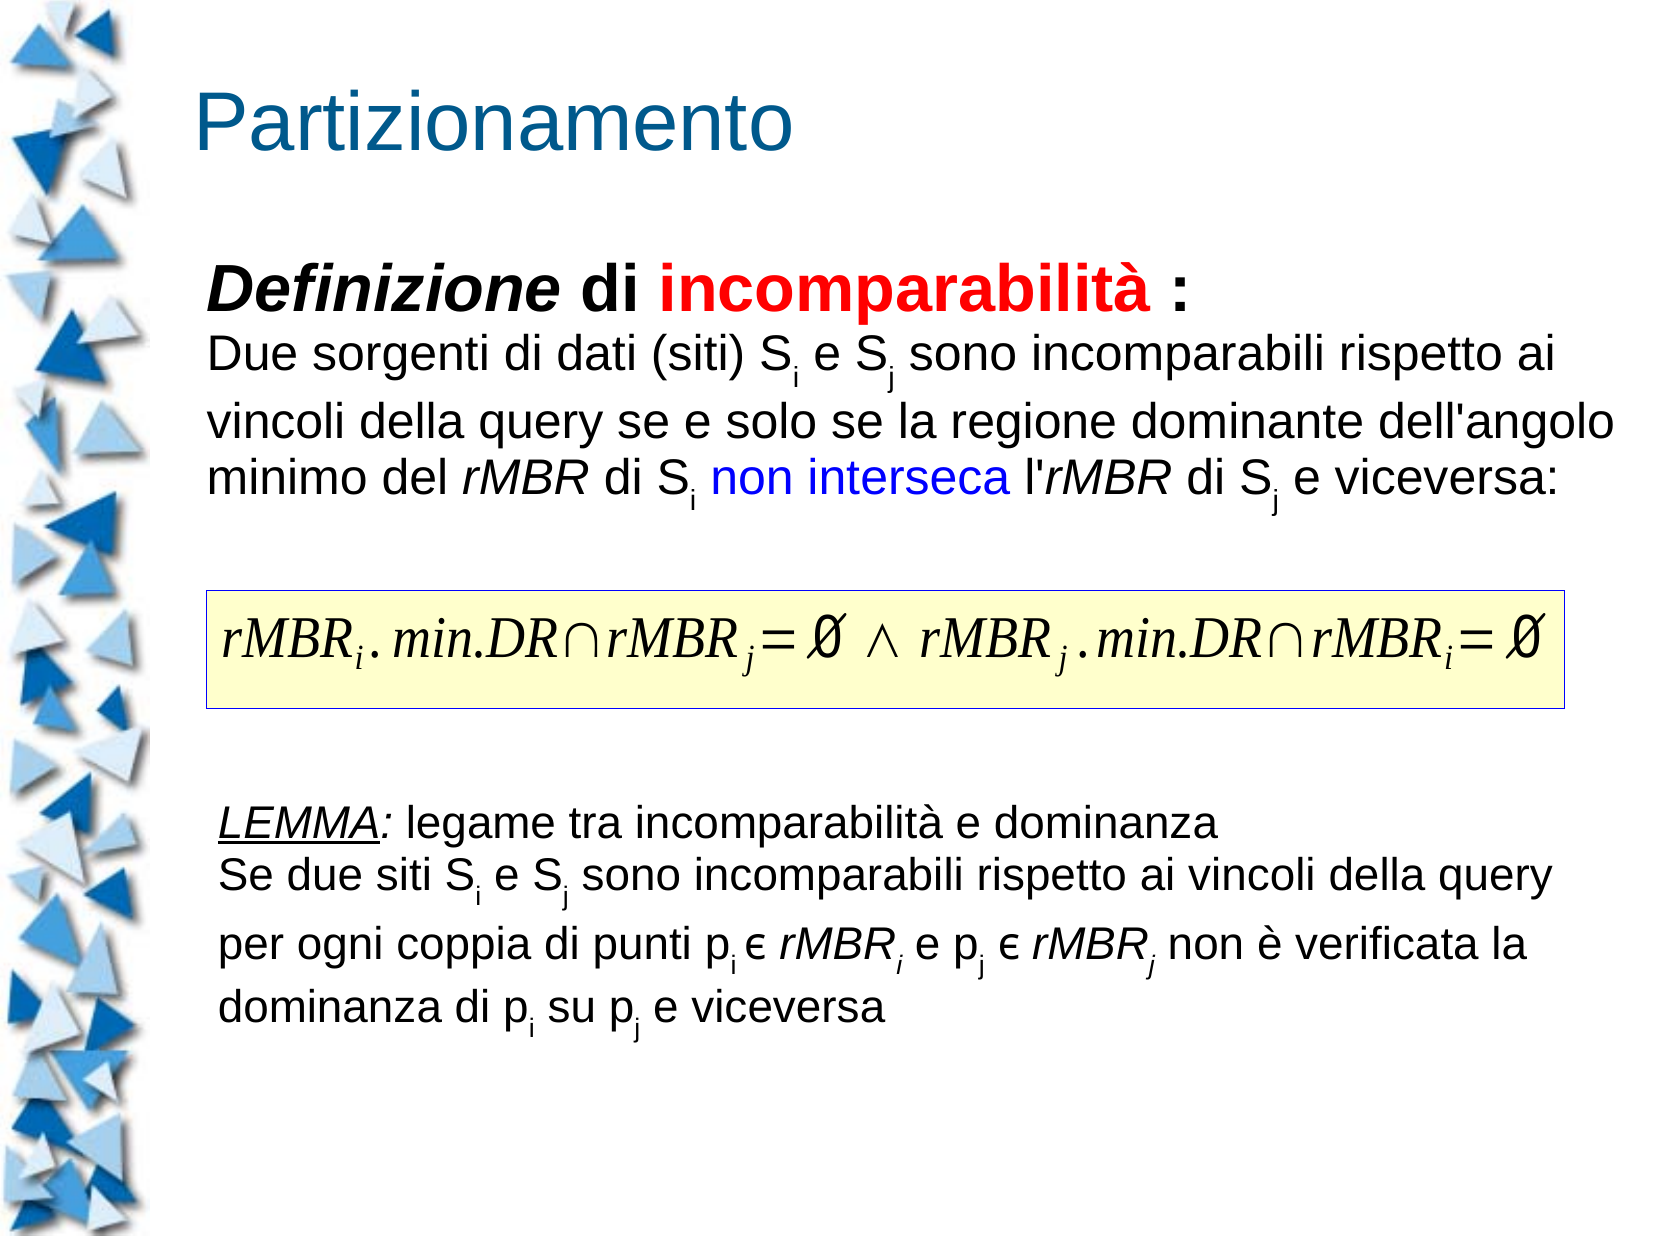

Partizionamento
Definizione di incomparabilità :
Due sorgenti di dati (siti) Si e Sj sono incomparabili rispetto ai vincoli della query se e solo se la regione dominante dell'angolo minimo del rMBR di Si non interseca l'rMBR di Sj e viceversa:
# LEMMA: legame tra incomparabilità e dominanza
Se due siti Si e Sj sono incomparabili rispetto ai vincoli della query per ogni coppia di punti pi ϵ rMBRi e pj ϵ rMBRj non è verificata la dominanza di pi su pj e viceversa